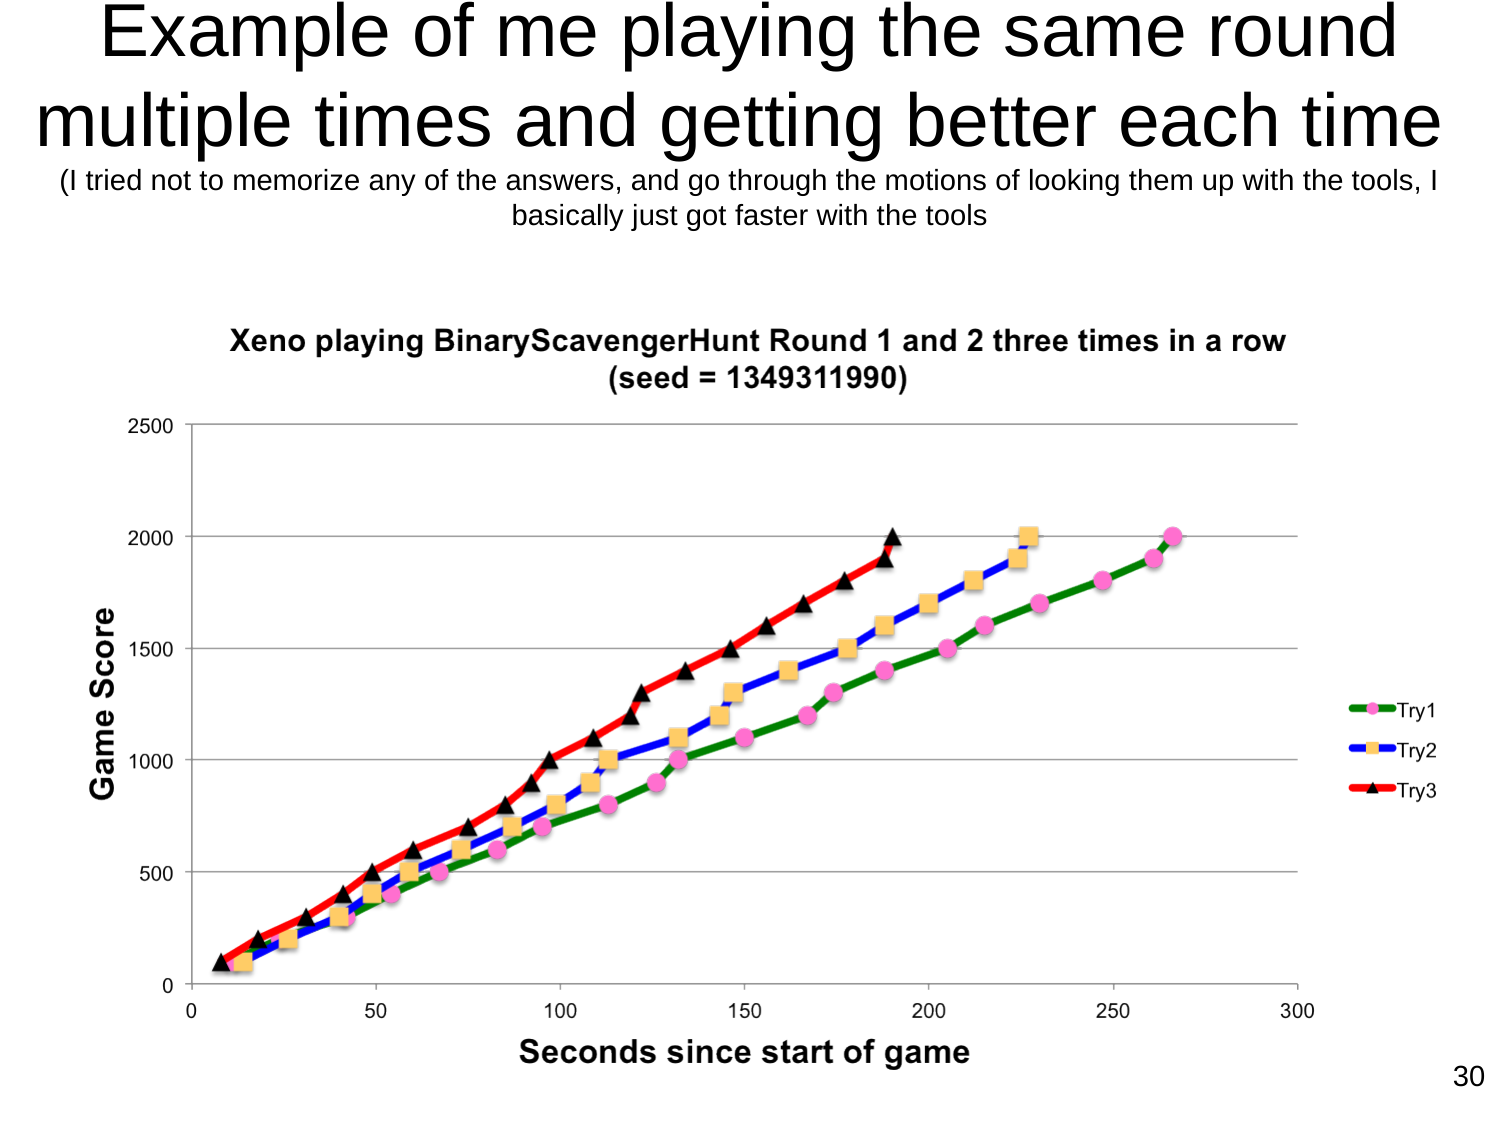

# Example of me playing the same round multiple times and getting better each time (I tried not to memorize any of the answers, and go through the motions of looking them up with the tools, I basically just got faster with the tools